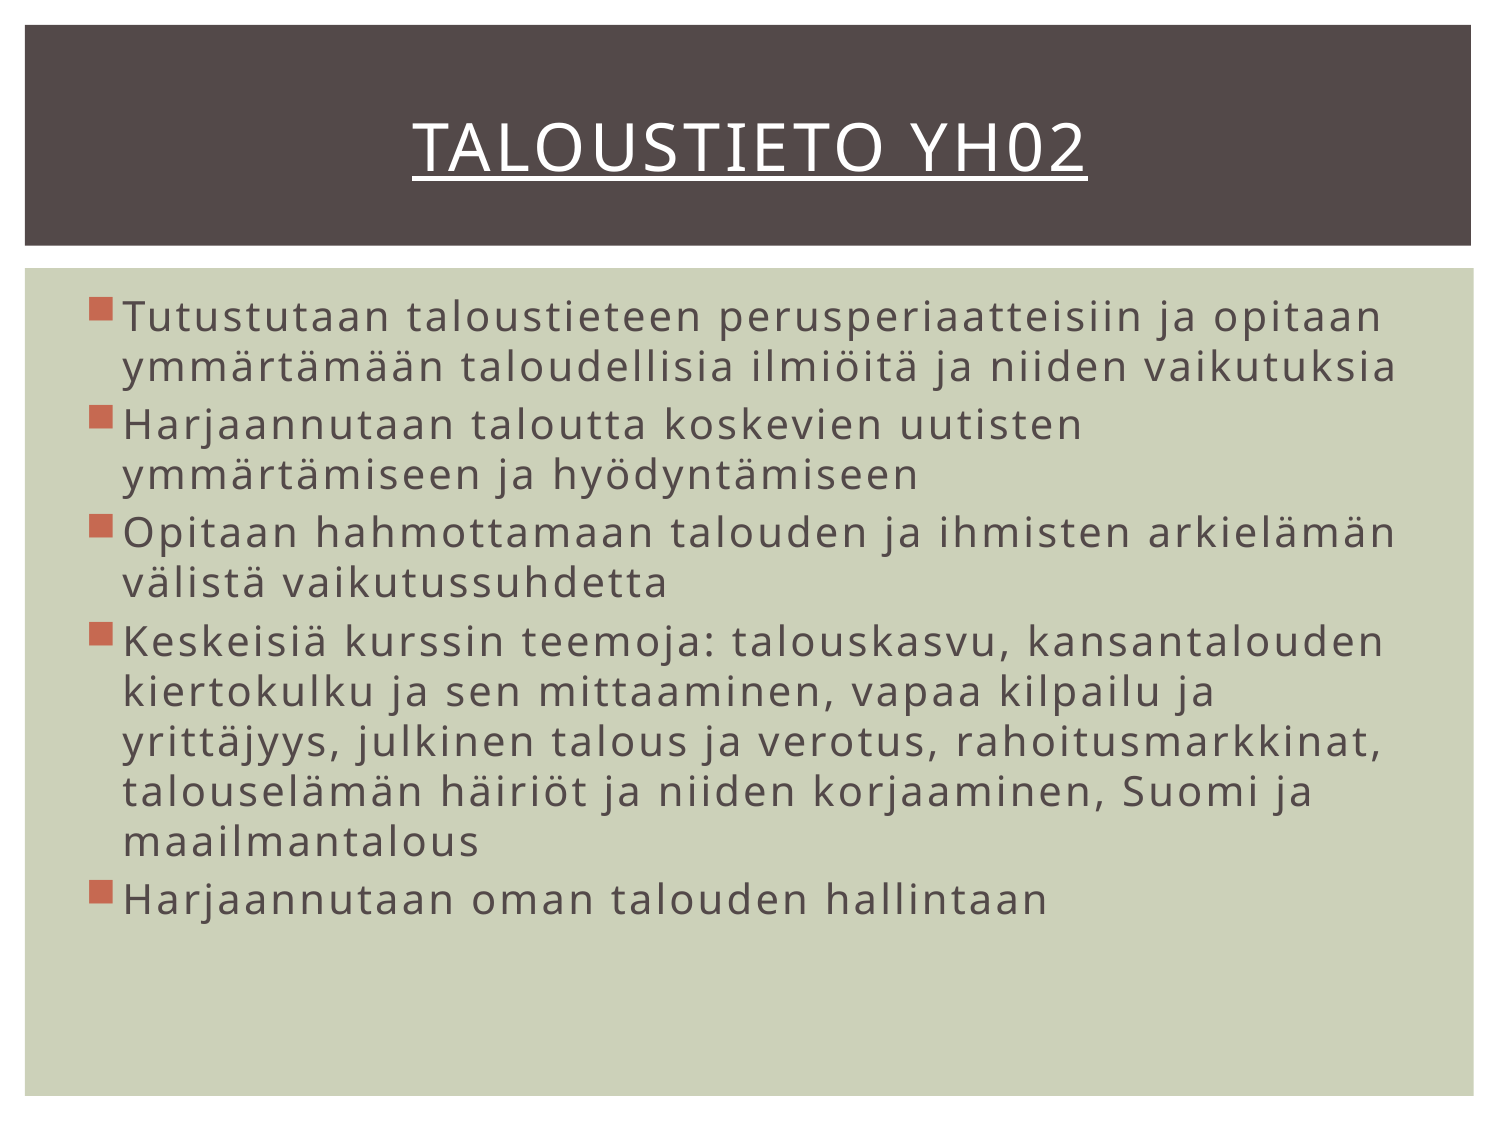

TALOUSTIETO yh02
# Tutustutaan taloustieteen perusperiaatteisiin ja opitaan ymmärtämään taloudellisia ilmiöitä ja niiden vaikutuksia
Harjaannutaan taloutta koskevien uutisten ymmärtämiseen ja hyödyntämiseen
Opitaan hahmottamaan talouden ja ihmisten arkielämän välistä vaikutussuhdetta
Keskeisiä kurssin teemoja: talouskasvu, kansantalouden kiertokulku ja sen mittaaminen, vapaa kilpailu ja yrittäjyys, julkinen talous ja verotus, rahoitusmarkkinat, talouselämän häiriöt ja niiden korjaaminen, Suomi ja maailmantalous
Harjaannutaan oman talouden hallintaan